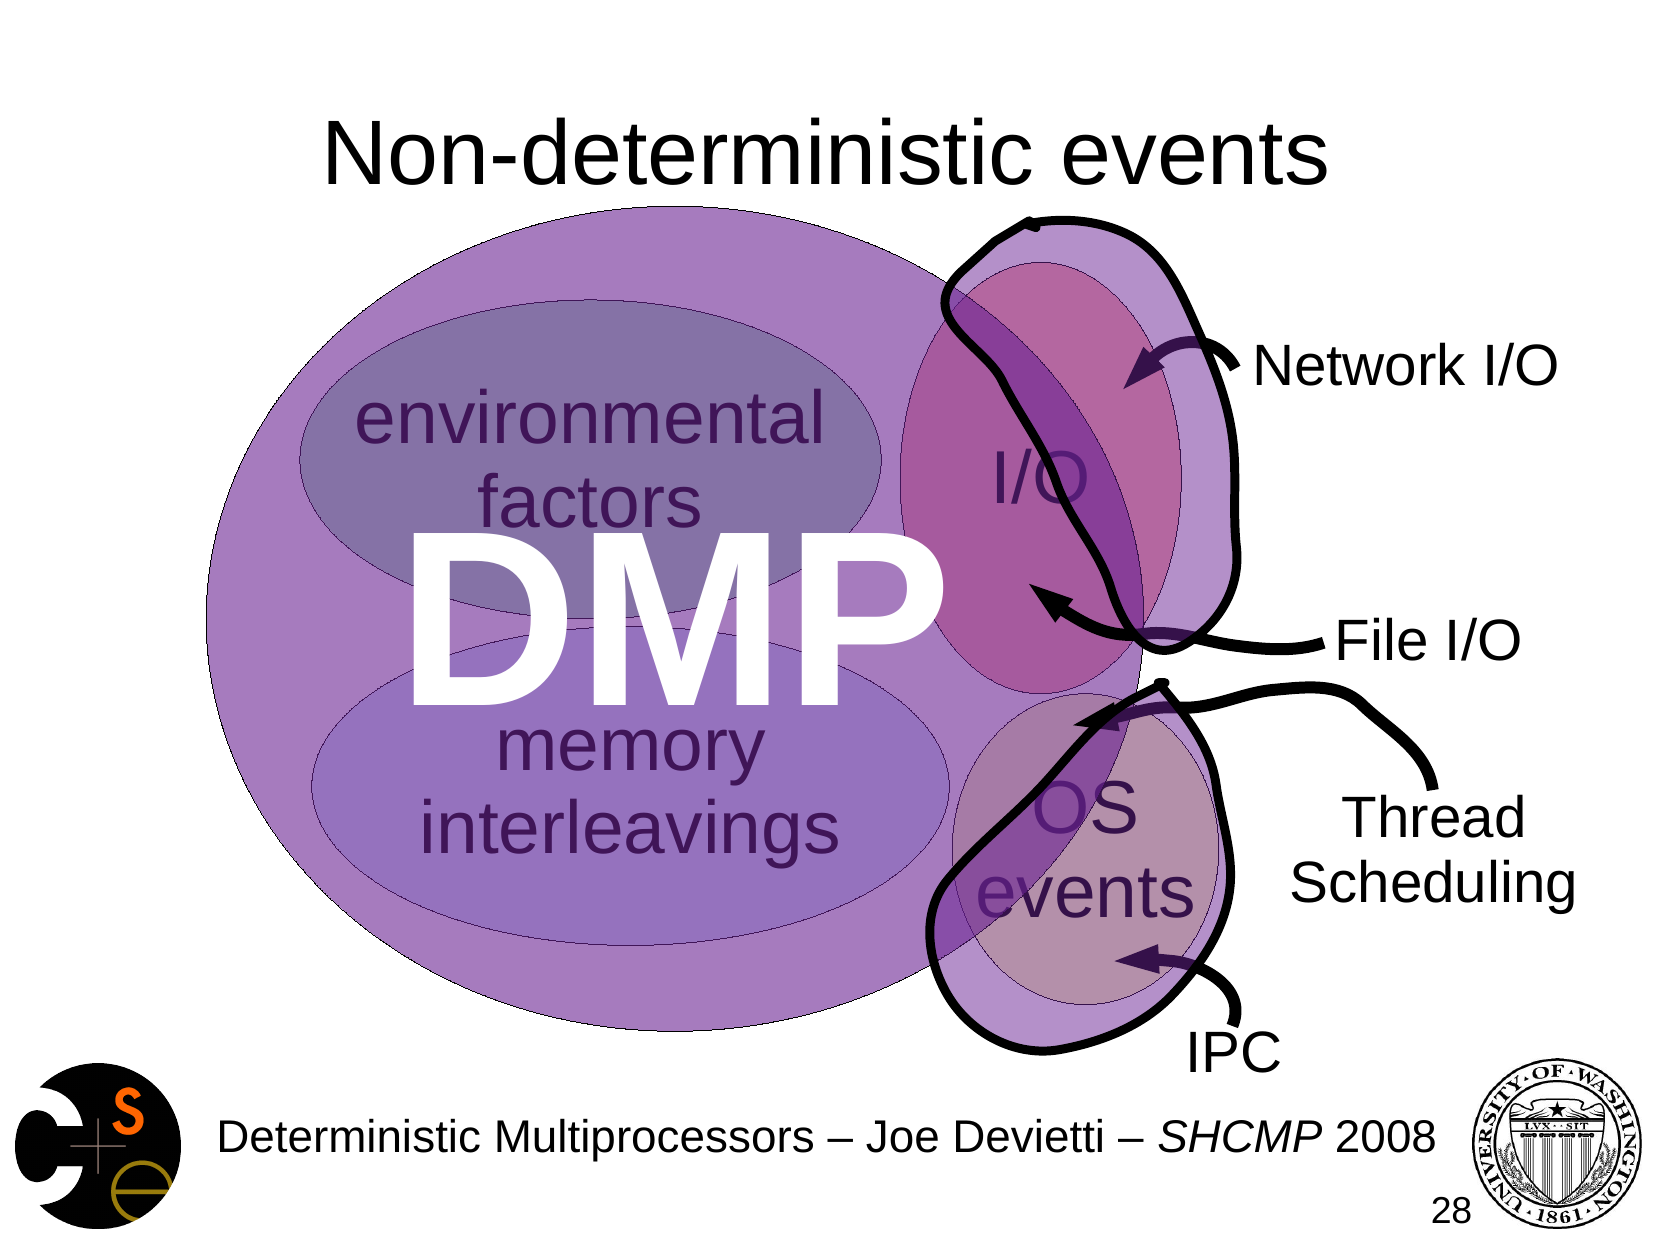

# Non-deterministic events
DMP
I/O
environmental
factors
Network I/O
File I/O
memory
interleavings
Thread
Scheduling
OS
events
IPC
28